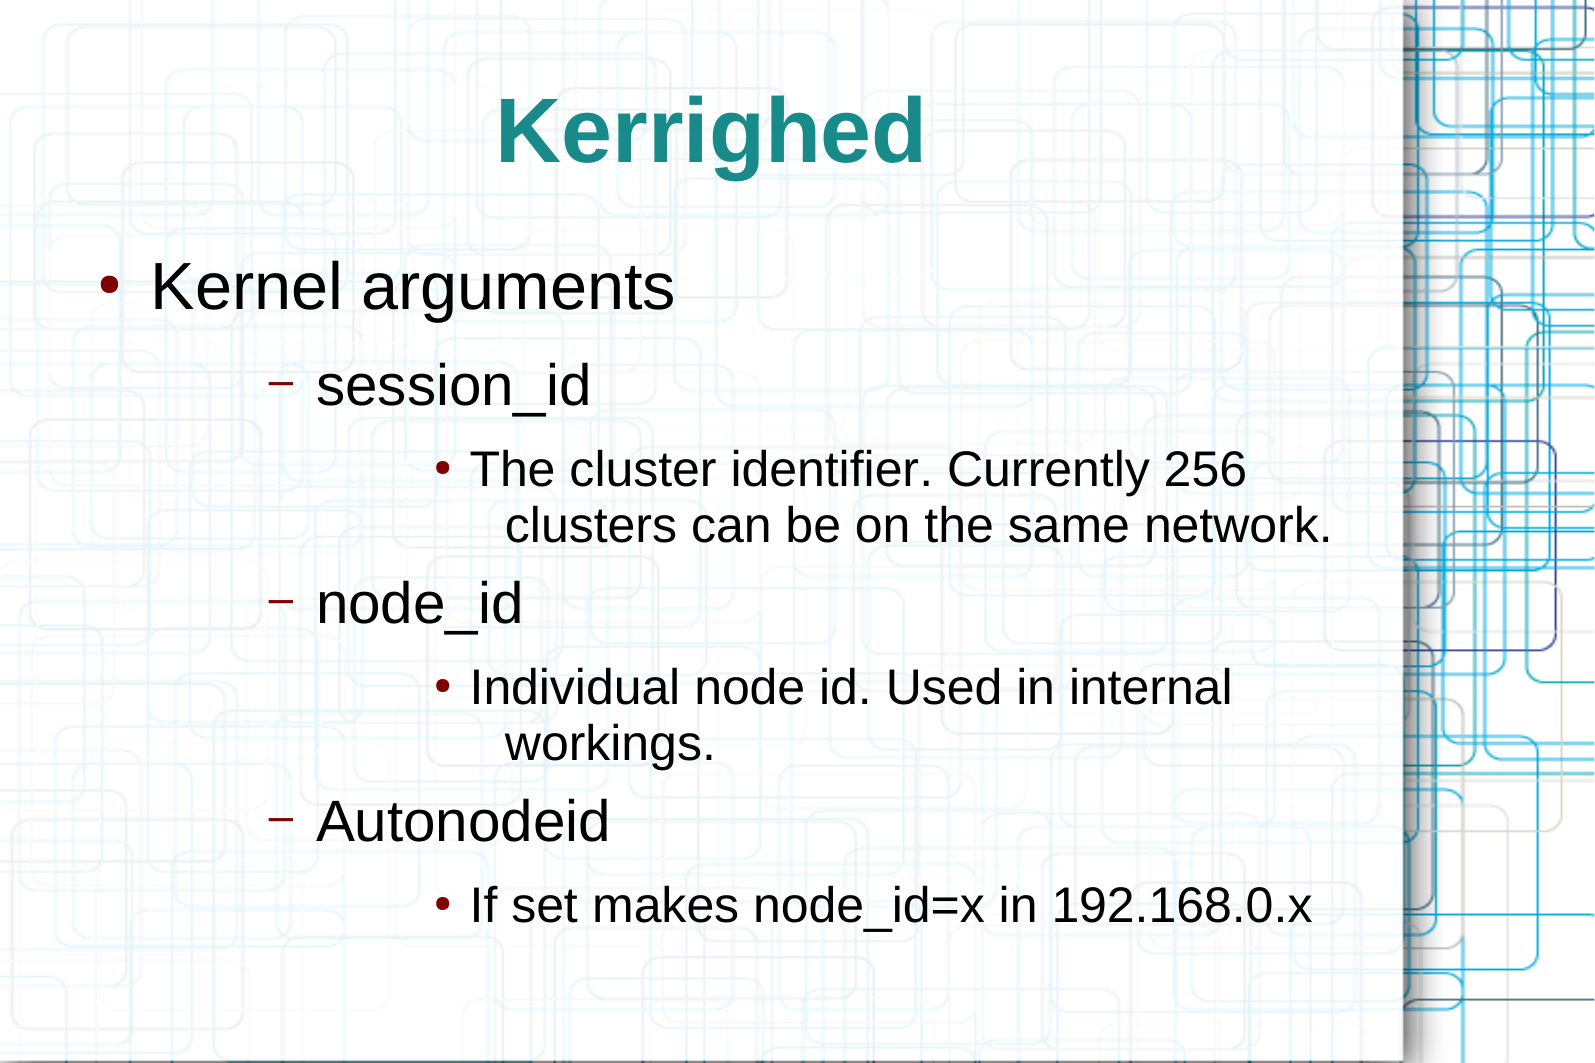

# Kerrighed
Kernel arguments
session_id
The cluster identifier. Currently 256 clusters can be on the same network.
node_id
Individual node id. Used in internal workings.
Autonodeid
If set makes node_id=x in 192.168.0.x